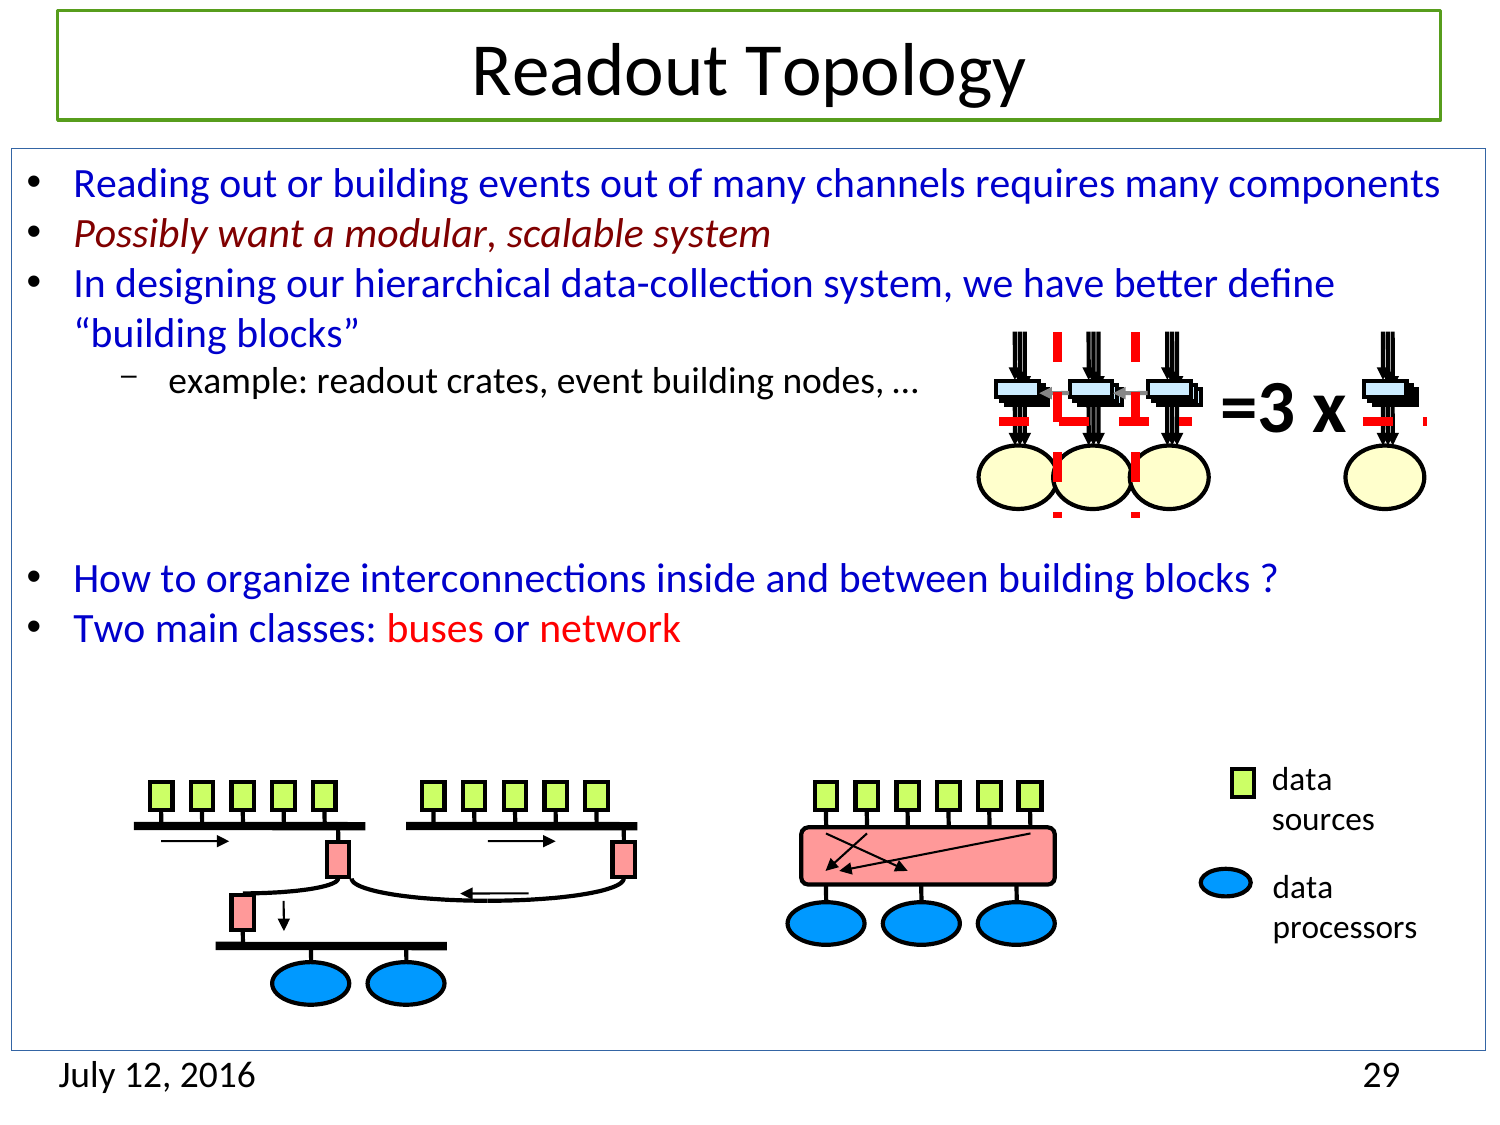

# Readout Topology
Reading out or building events out of many channels requires many components
Possibly want a modular, scalable system
In designing our hierarchical data-collection system, we have better define “building blocks”
example: readout crates, event building nodes, …
How to organize interconnections inside and between building blocks ?
Two main classes: buses or network
=3 x
data
sources
data
processors
29